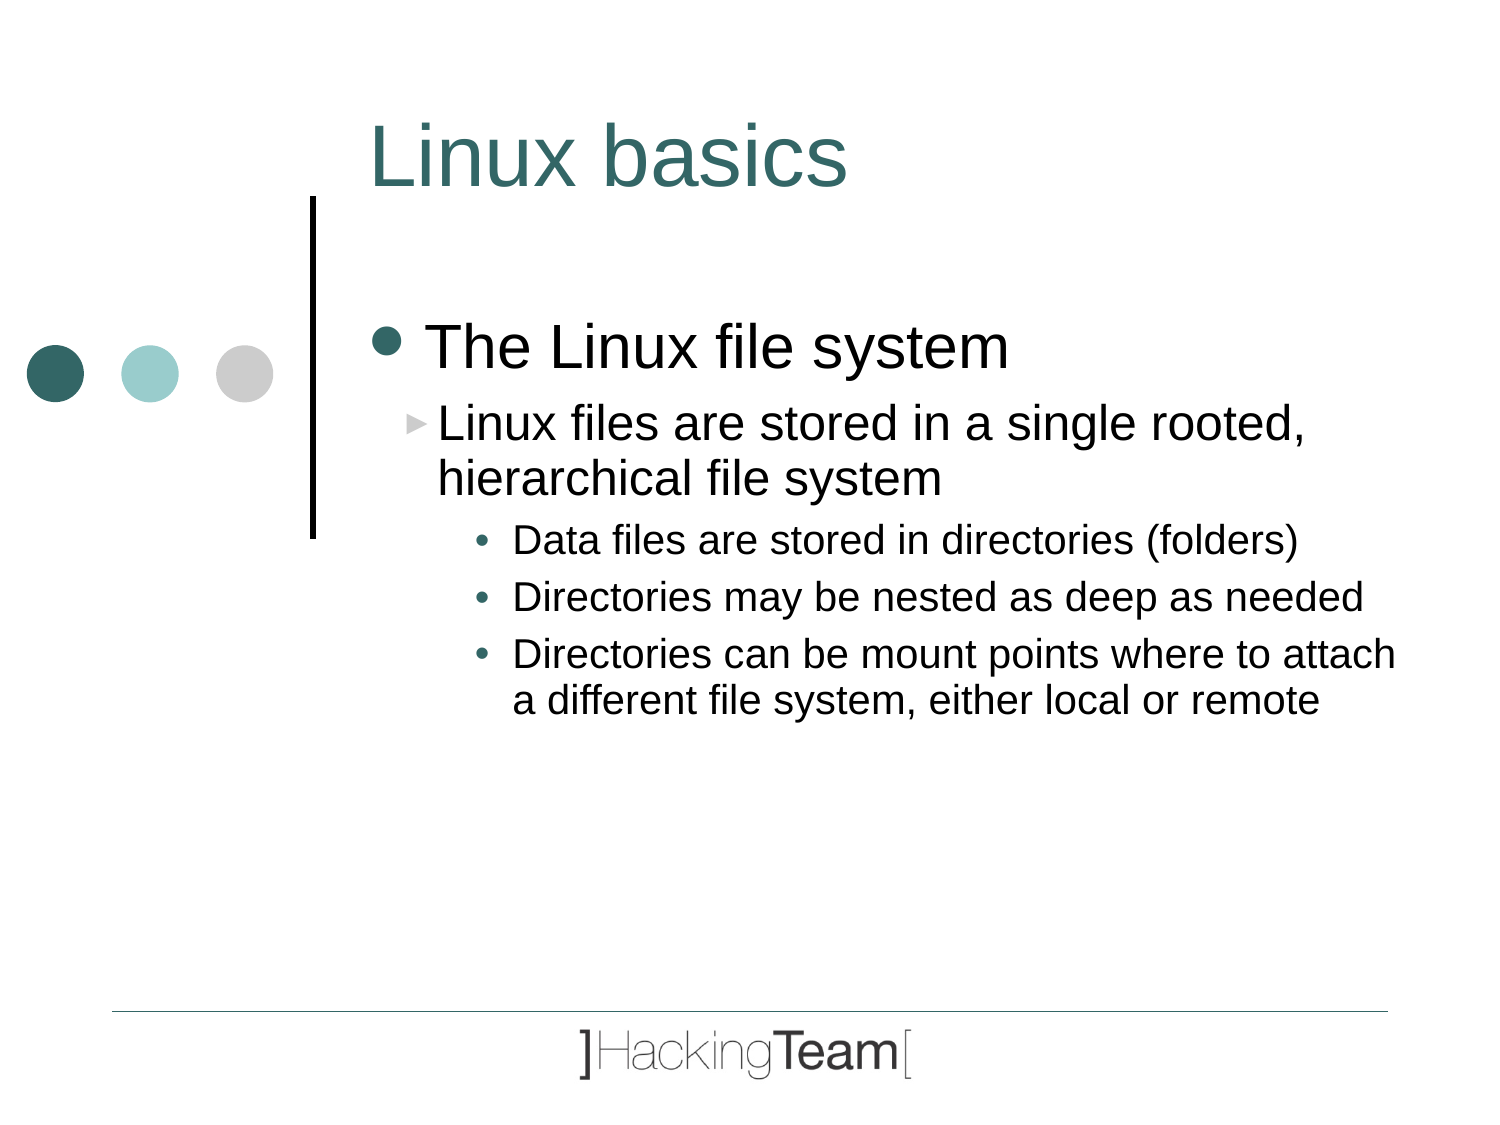

# Linux basics
The Linux file system
Linux files are stored in a single rooted, hierarchical file system
Data files are stored in directories (folders)
Directories may be nested as deep as needed
Directories can be mount points where to attach a different file system, either local or remote